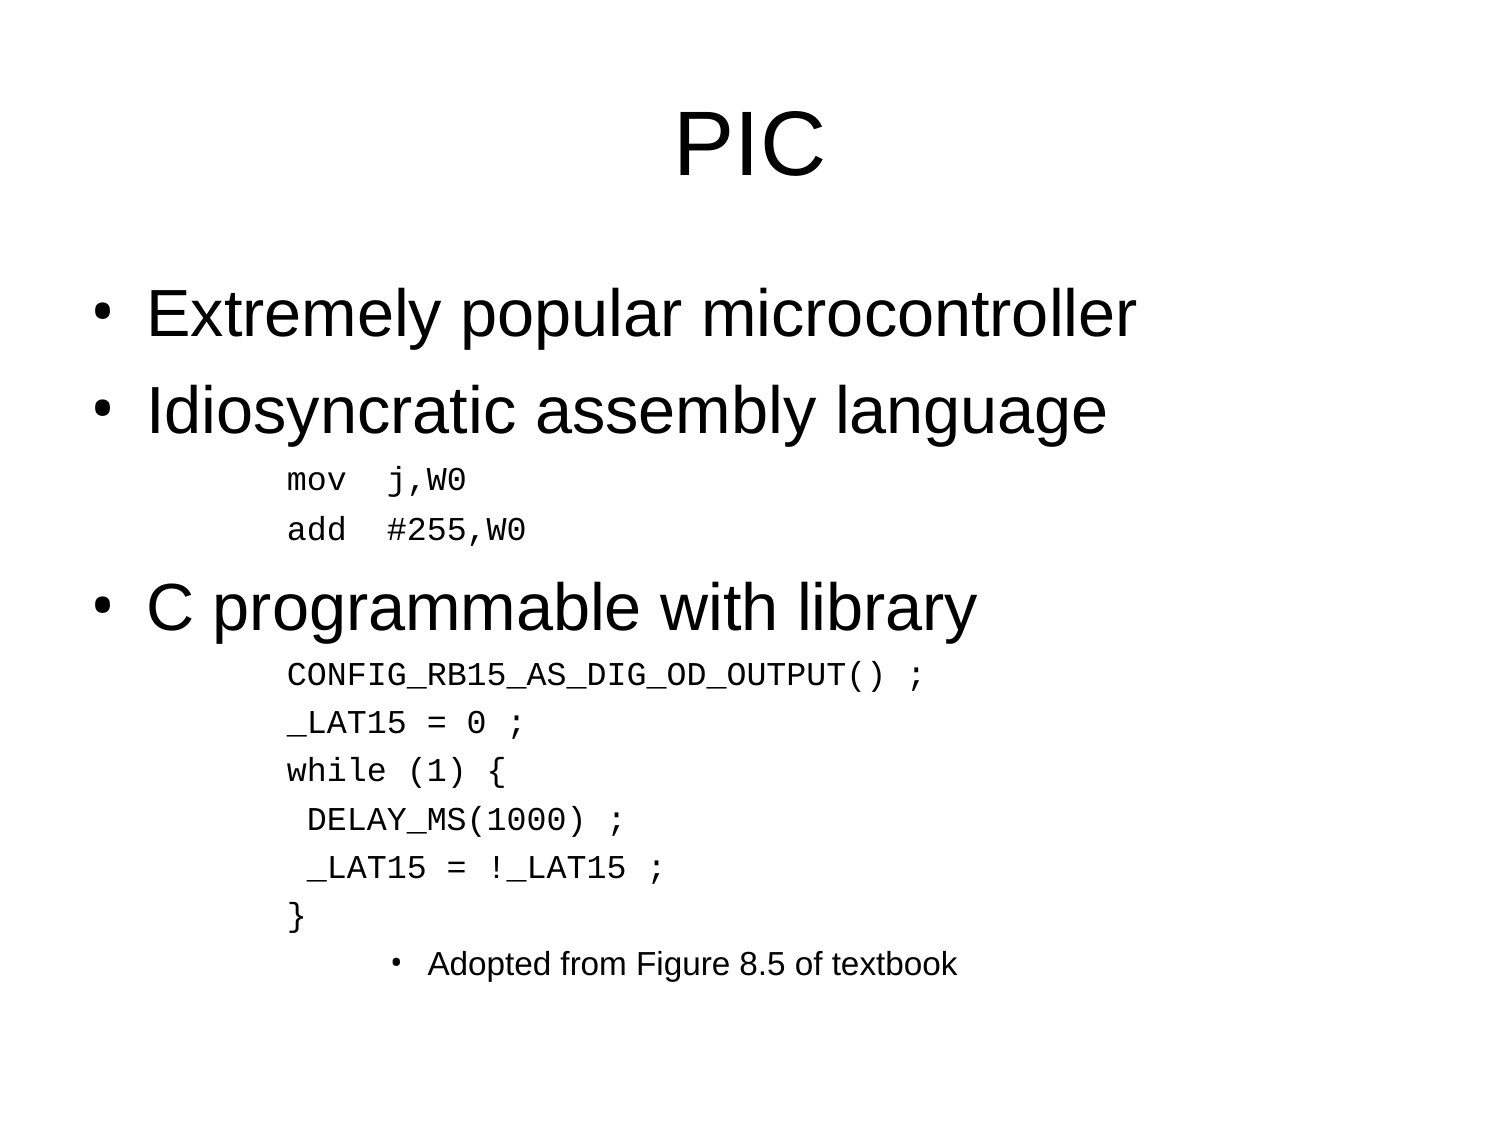

# PIC
Extremely popular microcontroller
Idiosyncratic assembly language
mov j,W0
add #255,W0
C programmable with library
CONFIG_RB15_AS_DIG_OD_OUTPUT() ;
_LAT15 = 0 ;
while (1) {
 DELAY_MS(1000) ;
 _LAT15 = !_LAT15 ;
}
Adopted from Figure 8.5 of textbook